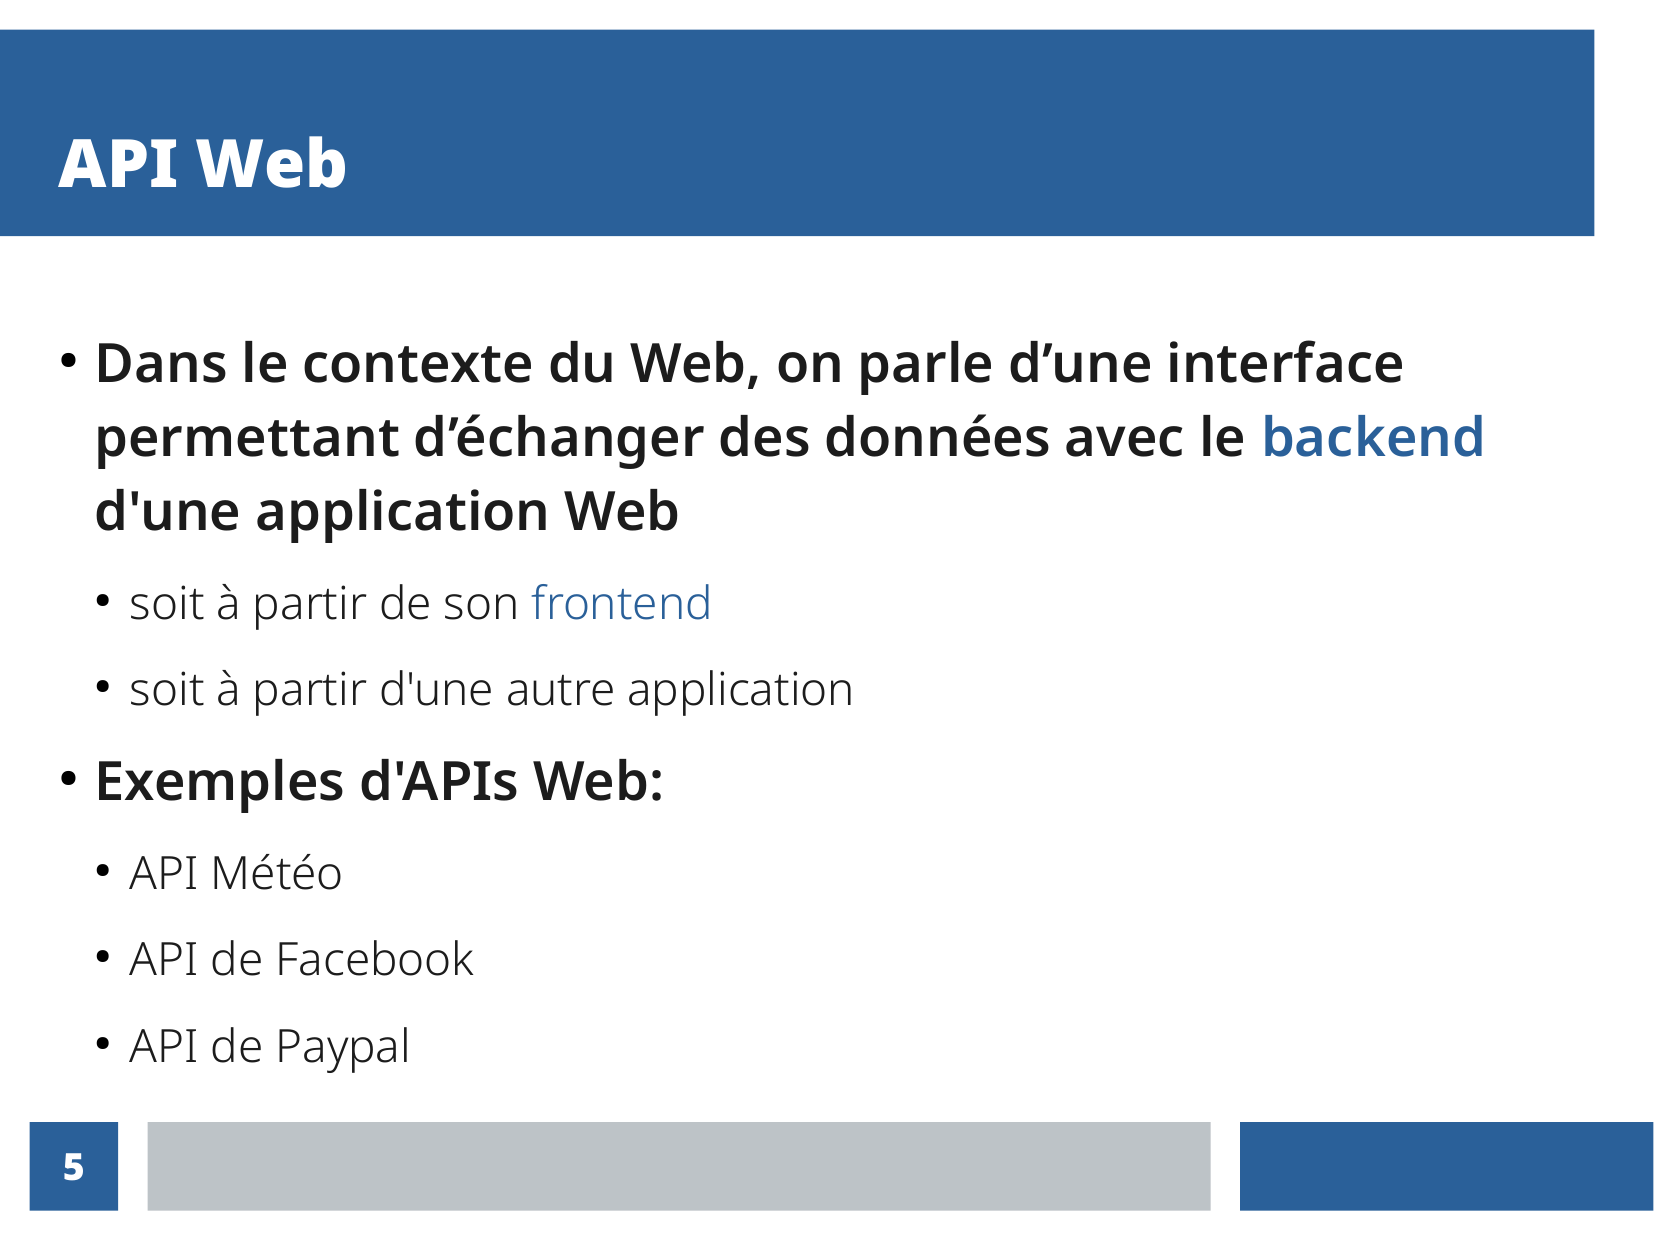

# API Web
Dans le contexte du Web, on parle d’une interface permettant d’échanger des données avec le backend d'une application Web
soit à partir de son frontend
soit à partir d'une autre application
Exemples d'APIs Web:
API Météo
API de Facebook
API de Paypal
5